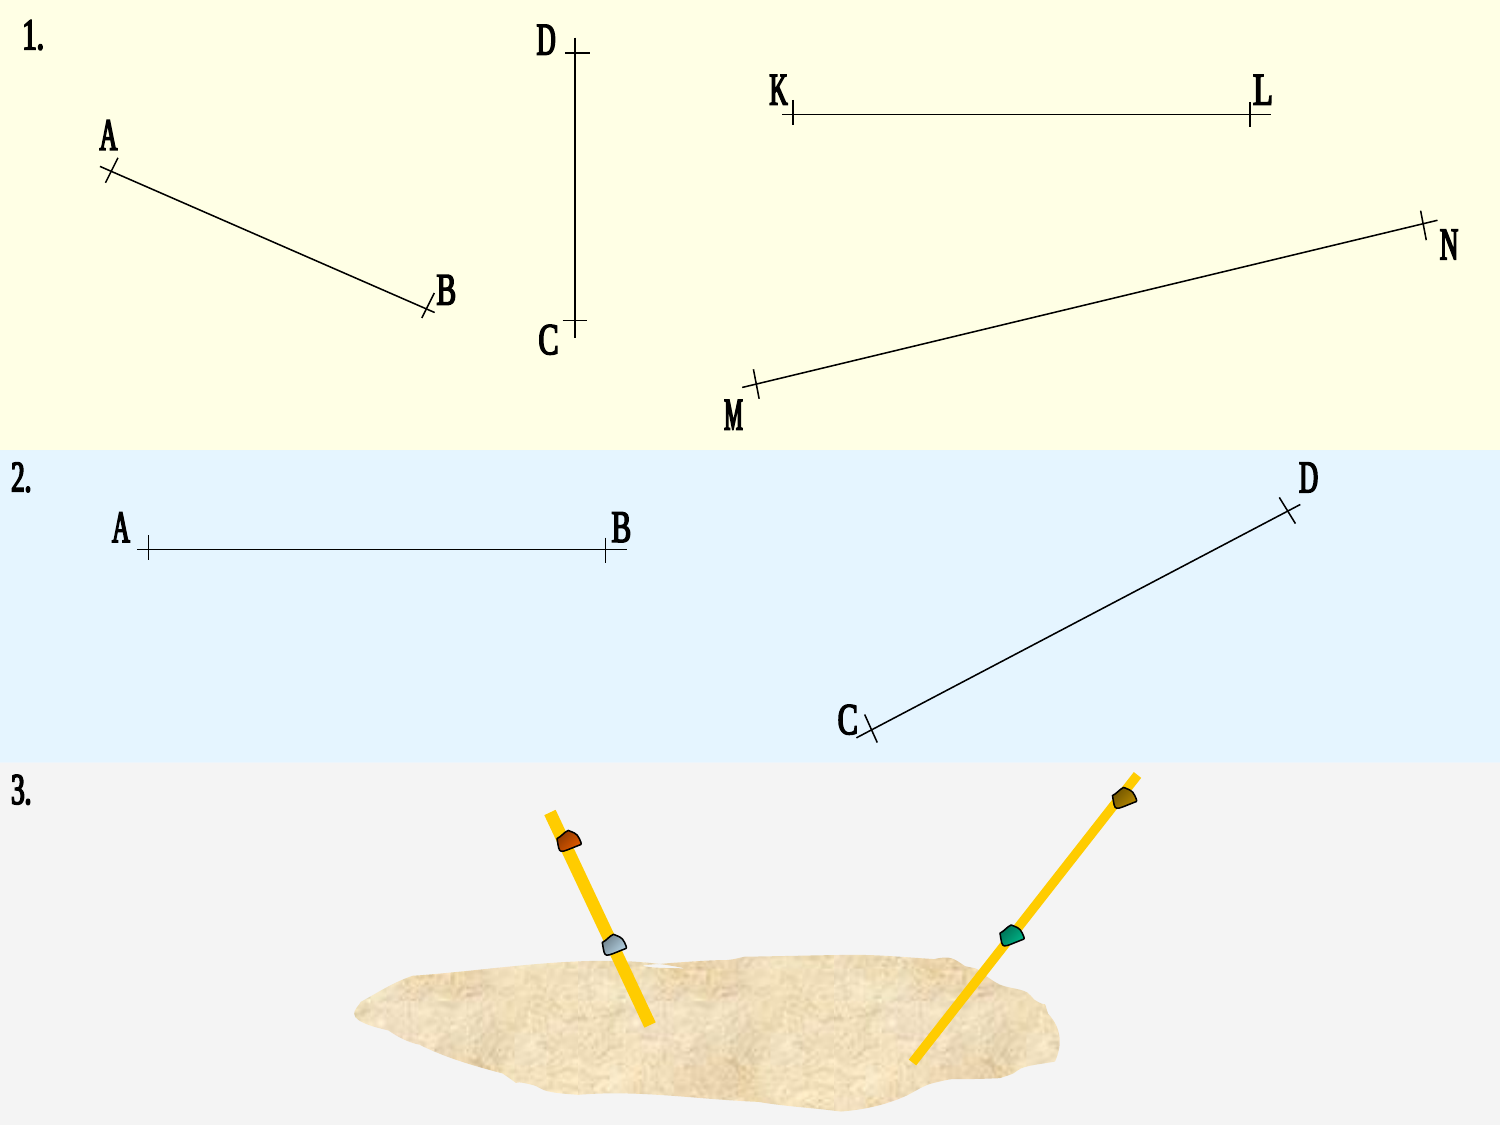

# Vyznačování úseček na přímé čáře
1.
D
K
L
A
N
B
C
M
2.
D
A
B
C
3.